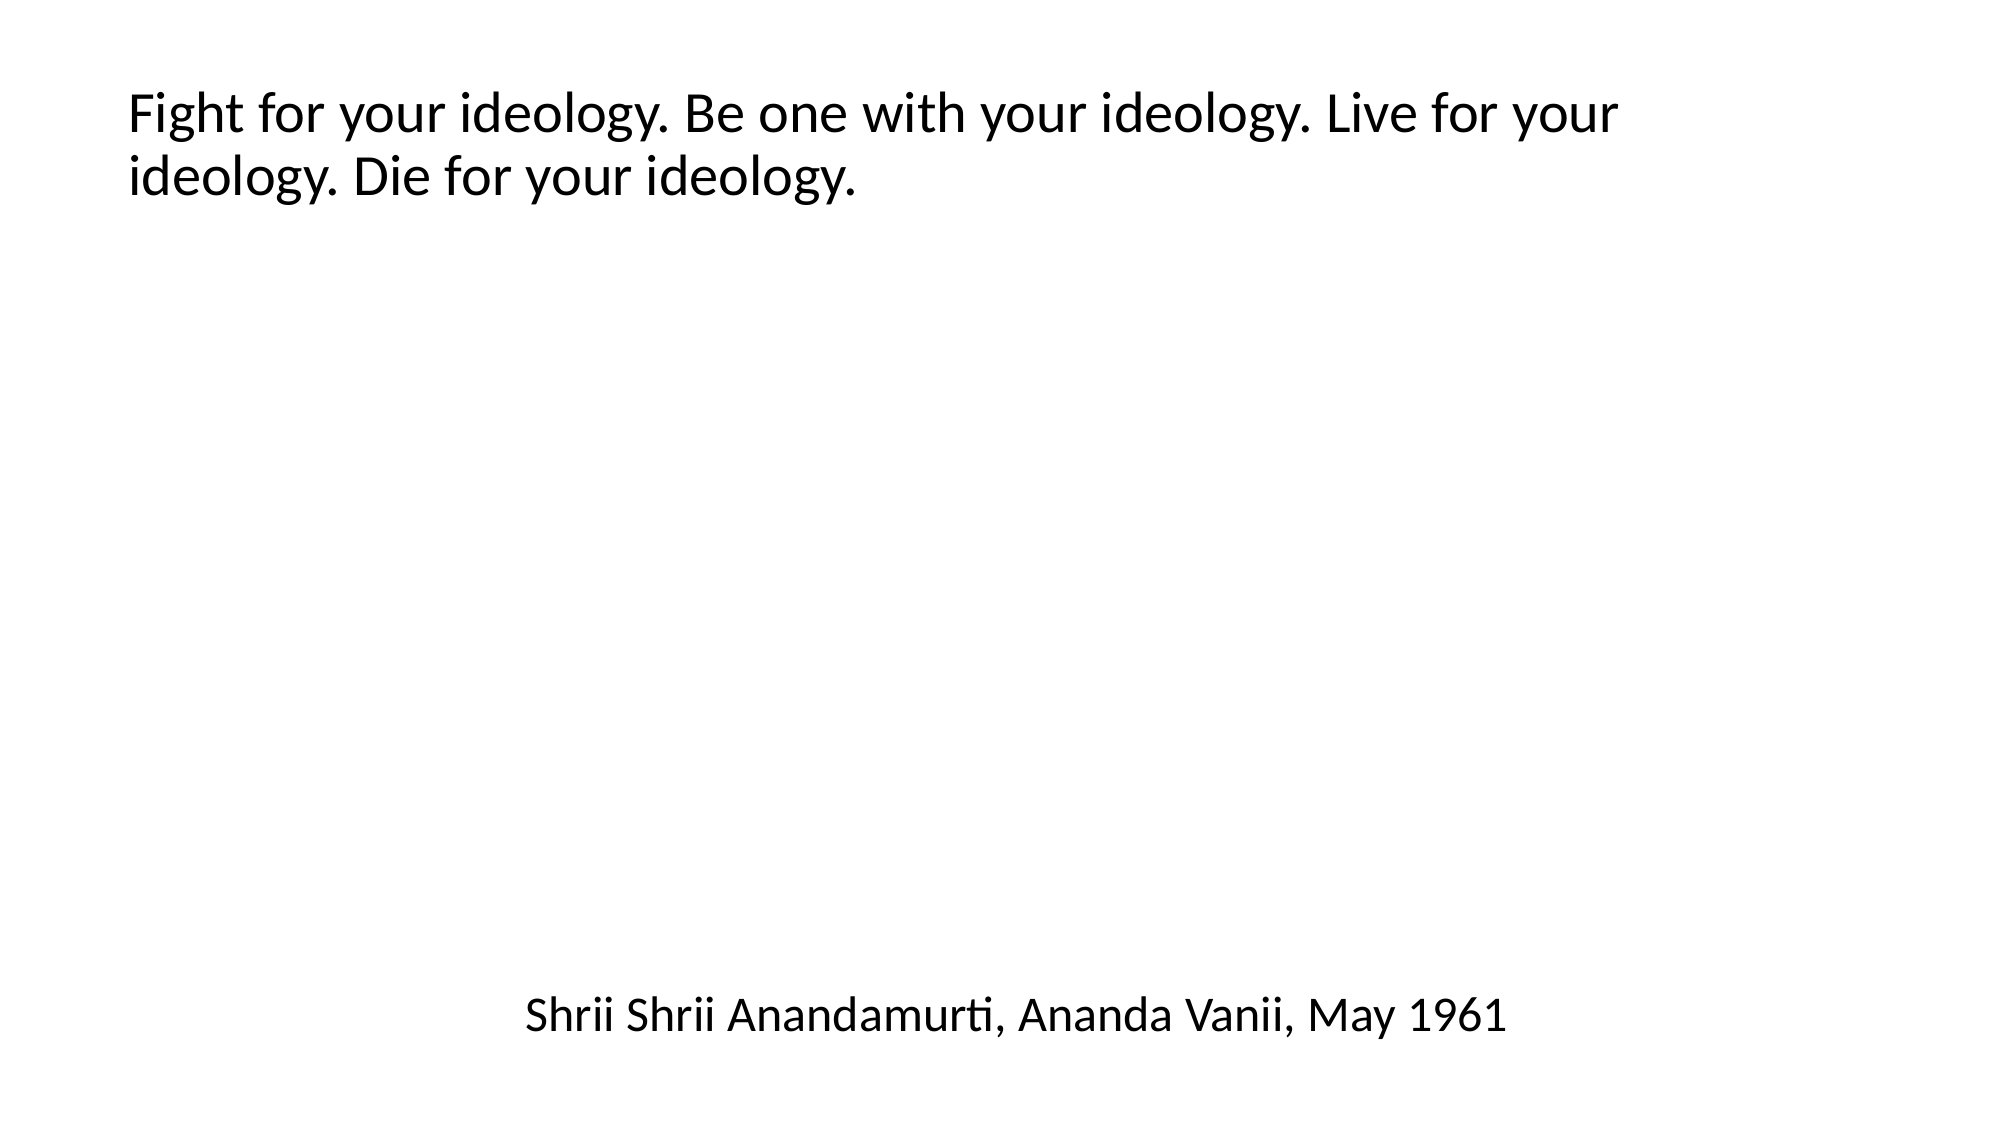

# Fight for your ideology. Be one with your ideology. Live for your ideology. Die for your ideology.
Shrii Shrii Anandamurti, Ananda Vanii, May 1961